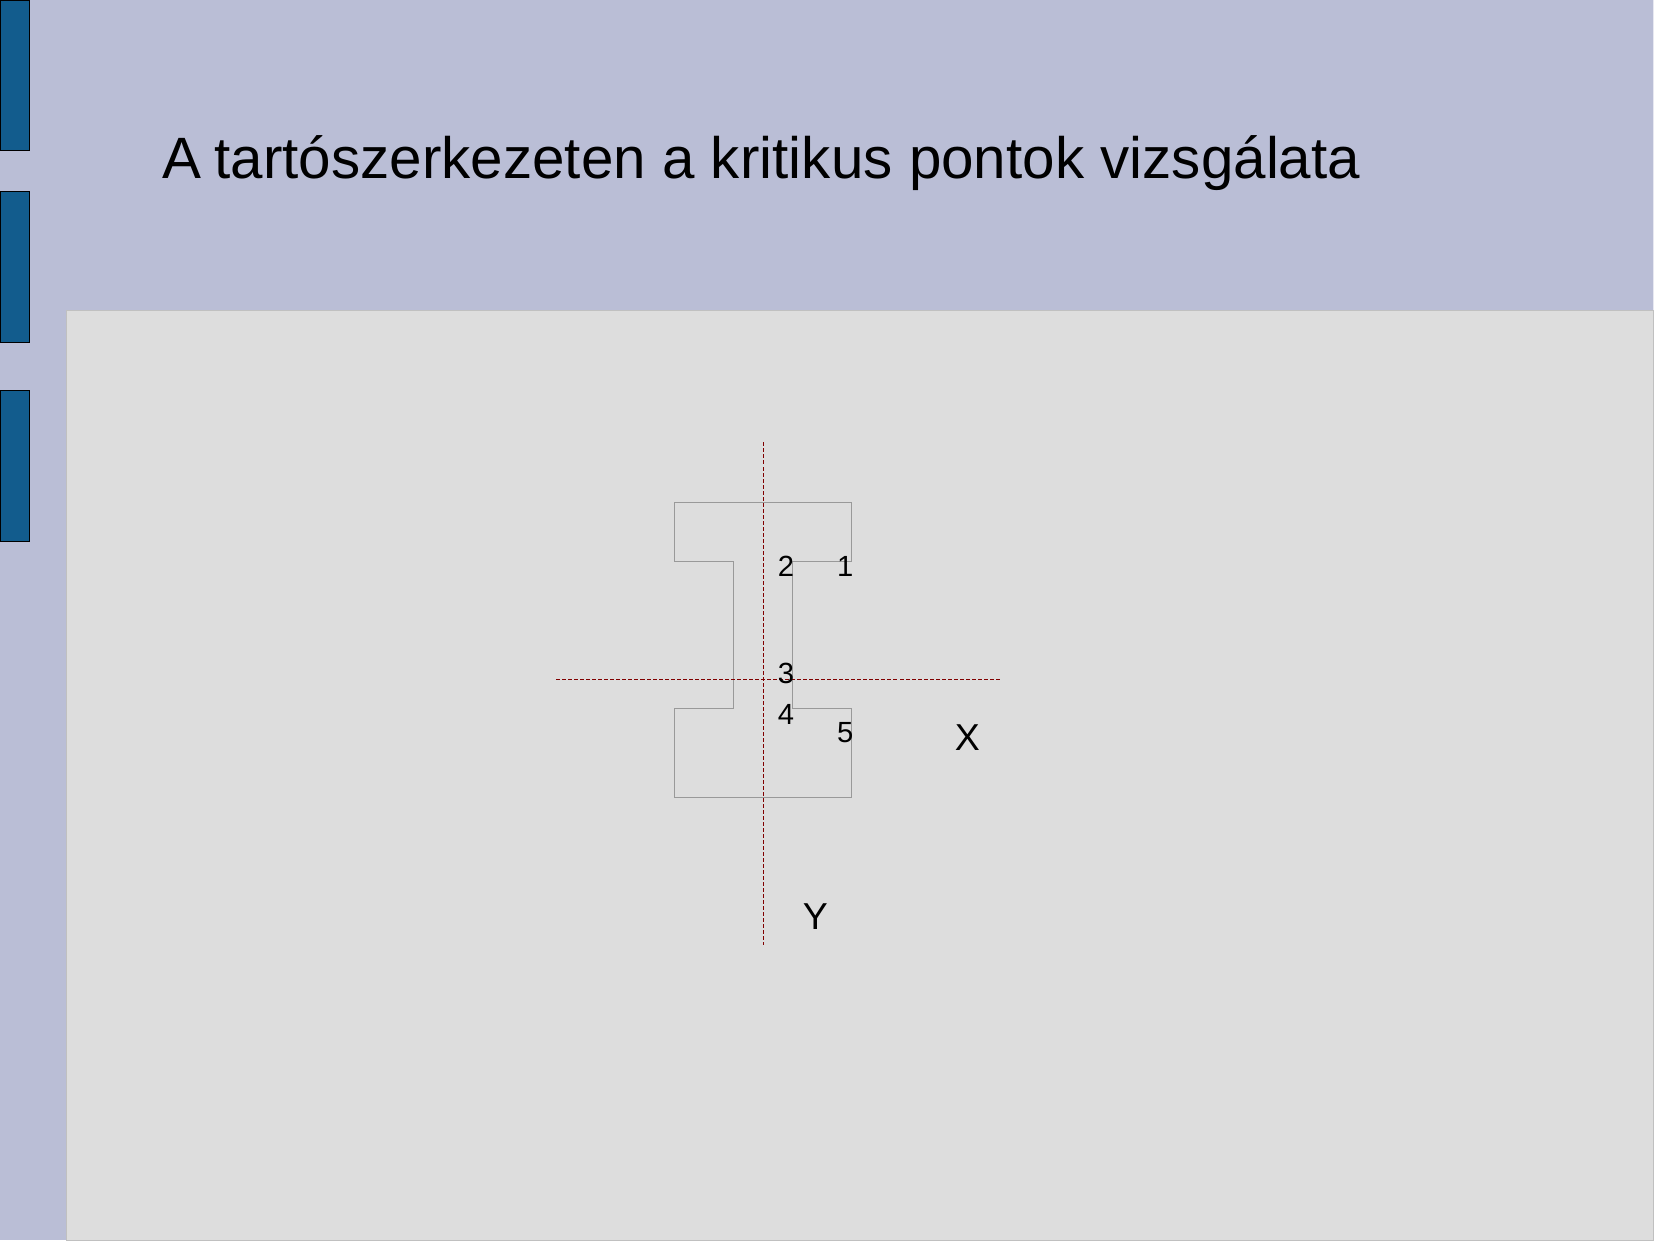

A tartószerkezeten a kritikus pontok vizsgálata
2
1
3
4
5
X
Y